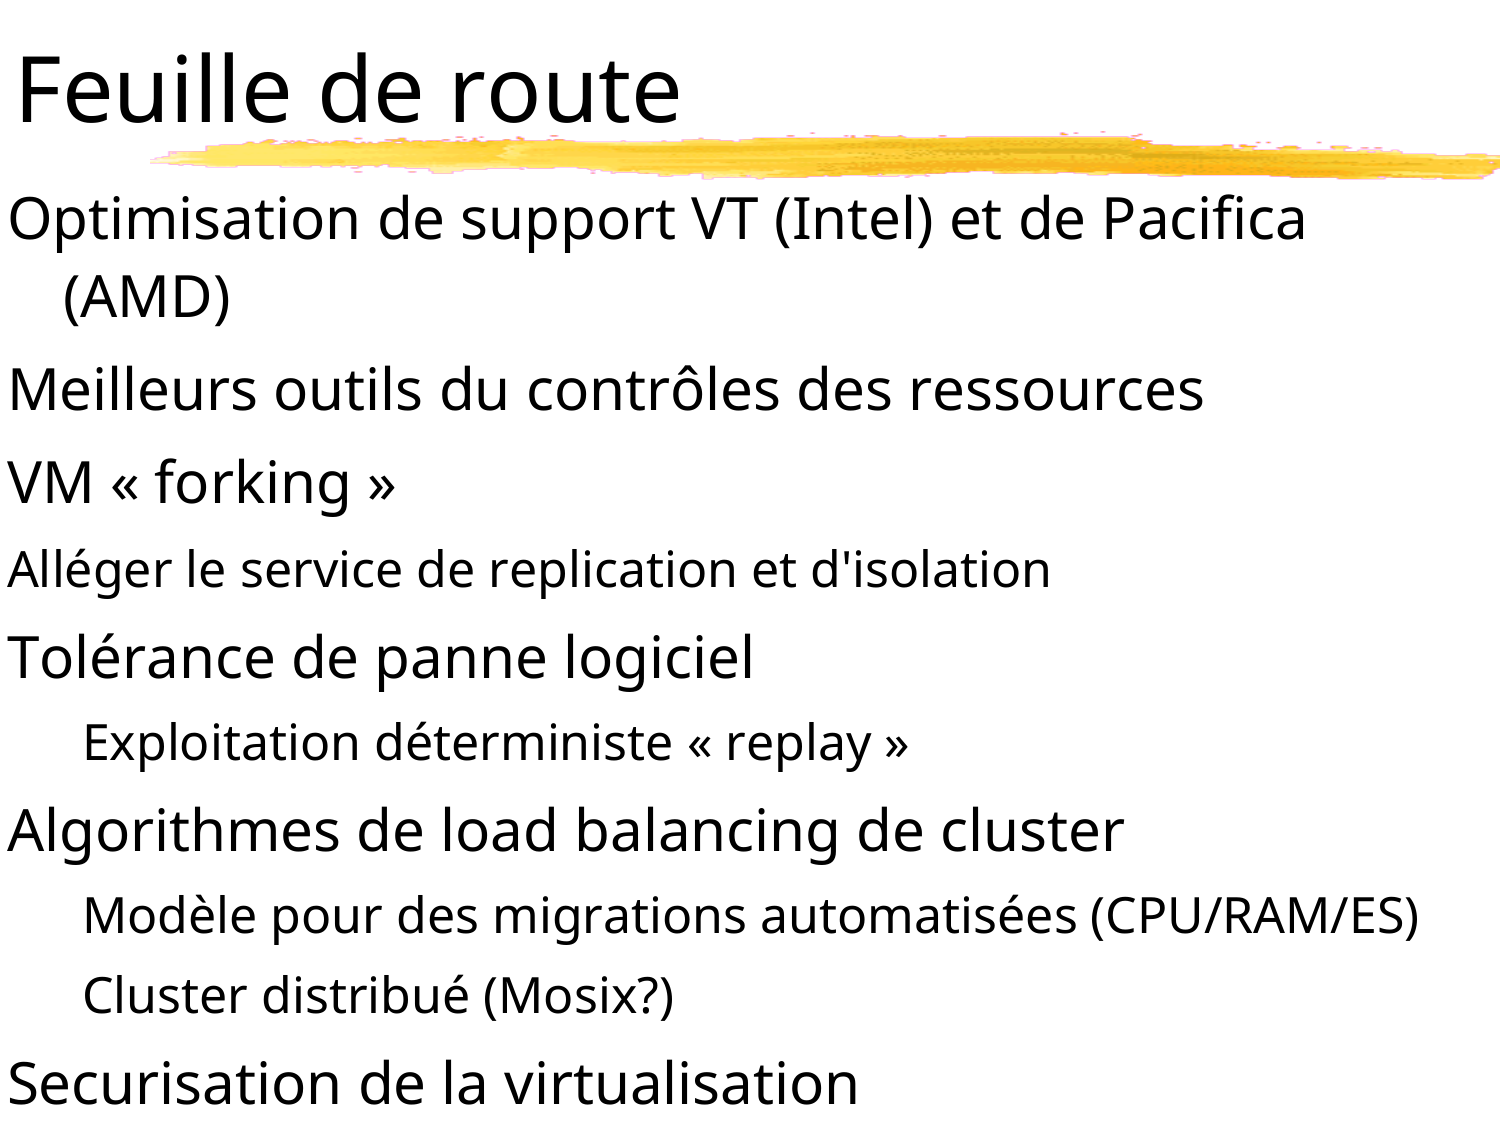

# Feuille de route
Optimisation de support VT (Intel) et de Pacifica (AMD)
Meilleurs outils du contrôles des ressources
VM « forking »
Alléger le service de replication et d'isolation
Tolérance de panne logiciel
Exploitation déterministe « replay »
Algorithmes de load balancing de cluster
Modèle pour des migrations automatisées (CPU/RAM/ES)
Cluster distribué (Mosix?)
Securisation de la virtualisation
Multi-level secure Xen